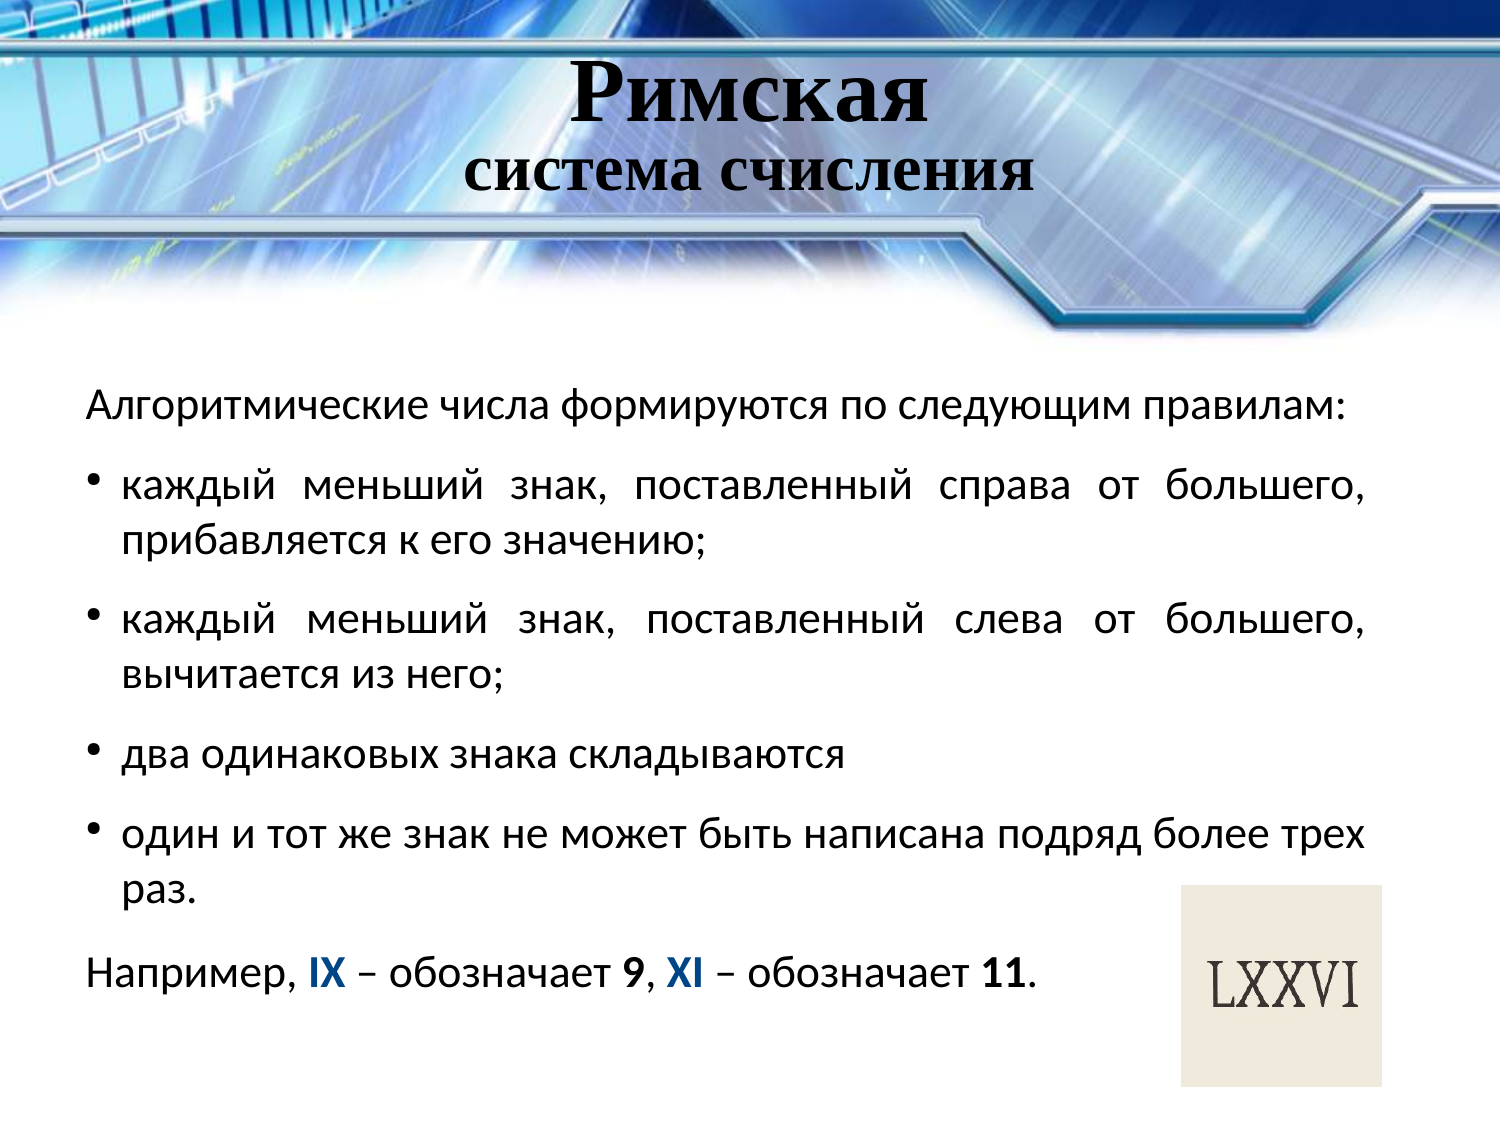

# Римская система счисления
Алгоритмические числа формируются по следующим правилам:
каждый меньший знак, поставленный справа от большего, прибавляется к его значению;
каждый меньший знак, поставленный слева от большего, вычитается из него;
два одинаковых знака складываются
один и тот же знак не может быть написана подряд более трех раз.
Например, IX – обозначает 9, XI – обозначает 11.